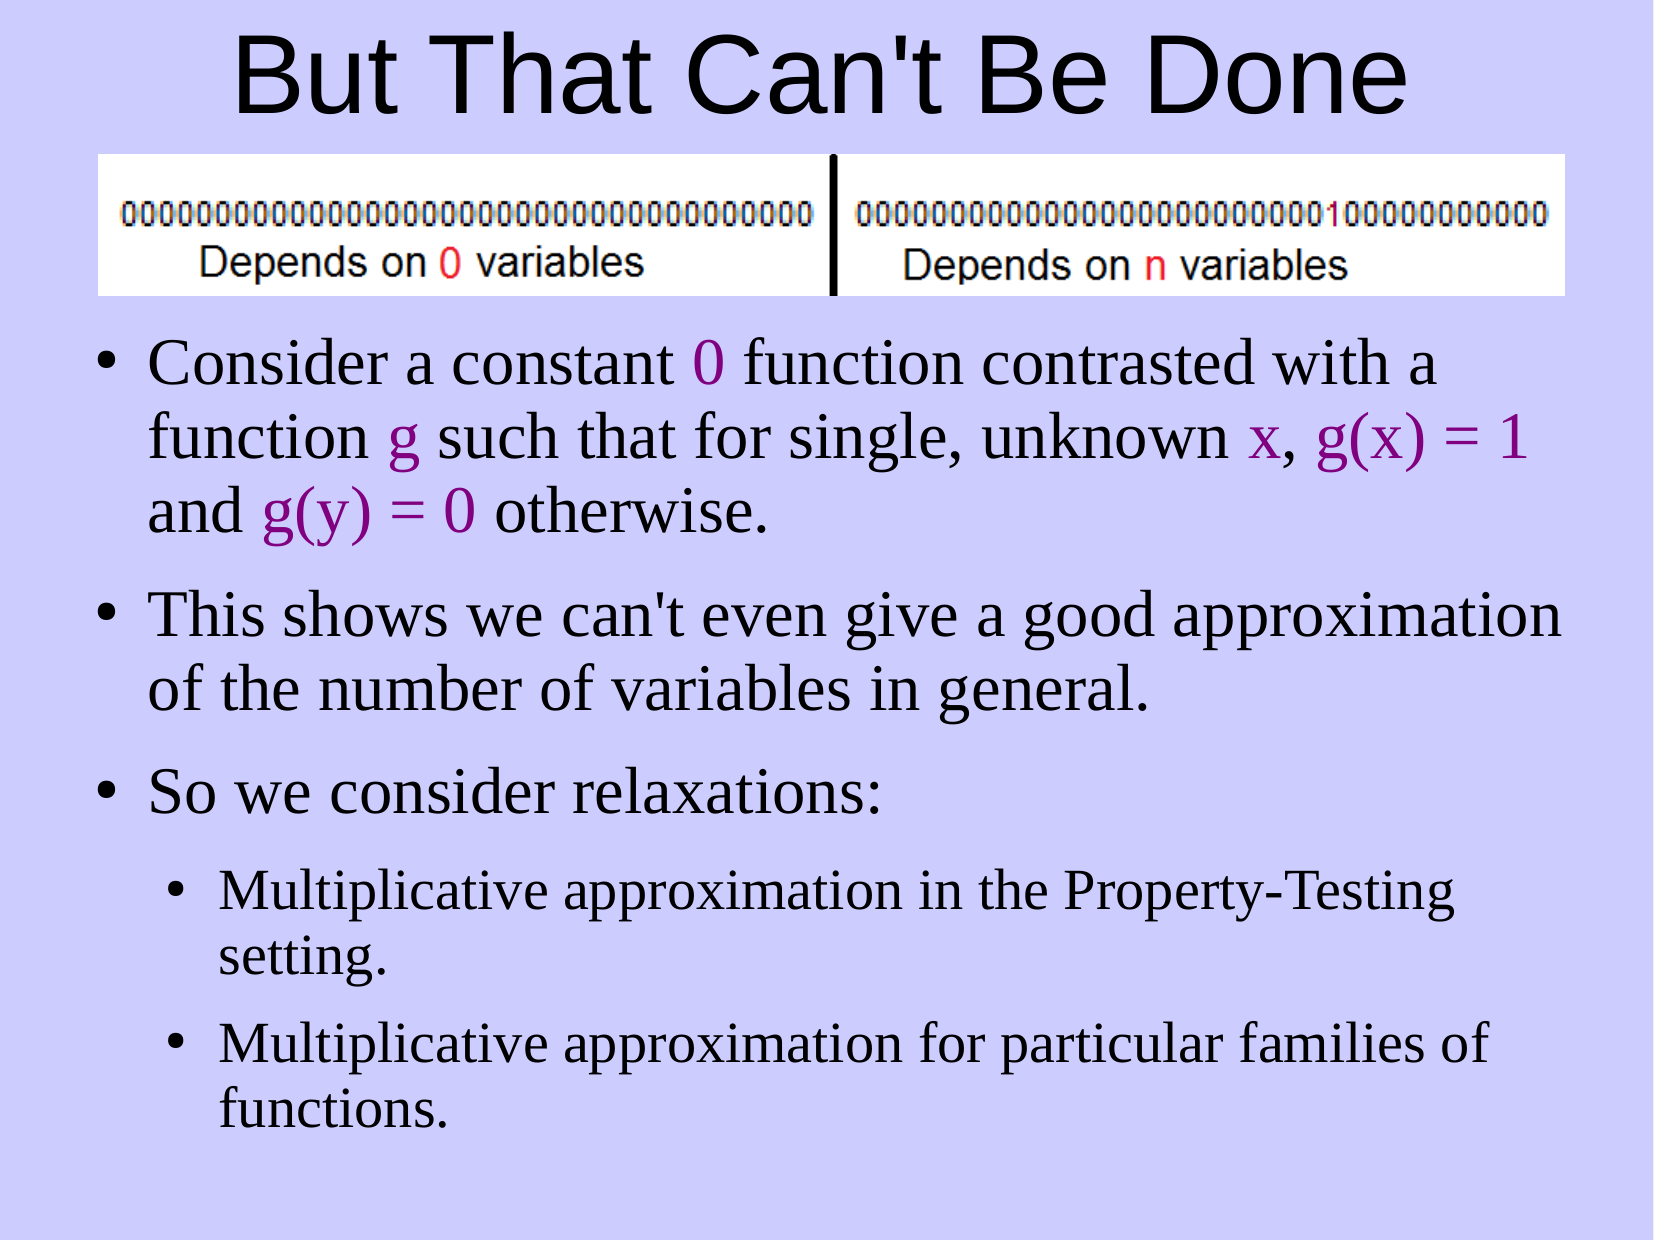

# But That Can't Be Done
Consider a constant 0 function contrasted with a function g such that for single, unknown x, g(x) = 1 and g(y) = 0 otherwise.
This shows we can't even give a good approximation of the number of variables in general.
So we consider relaxations:
Multiplicative approximation in the Property-Testing setting.
Multiplicative approximation for particular families of functions.